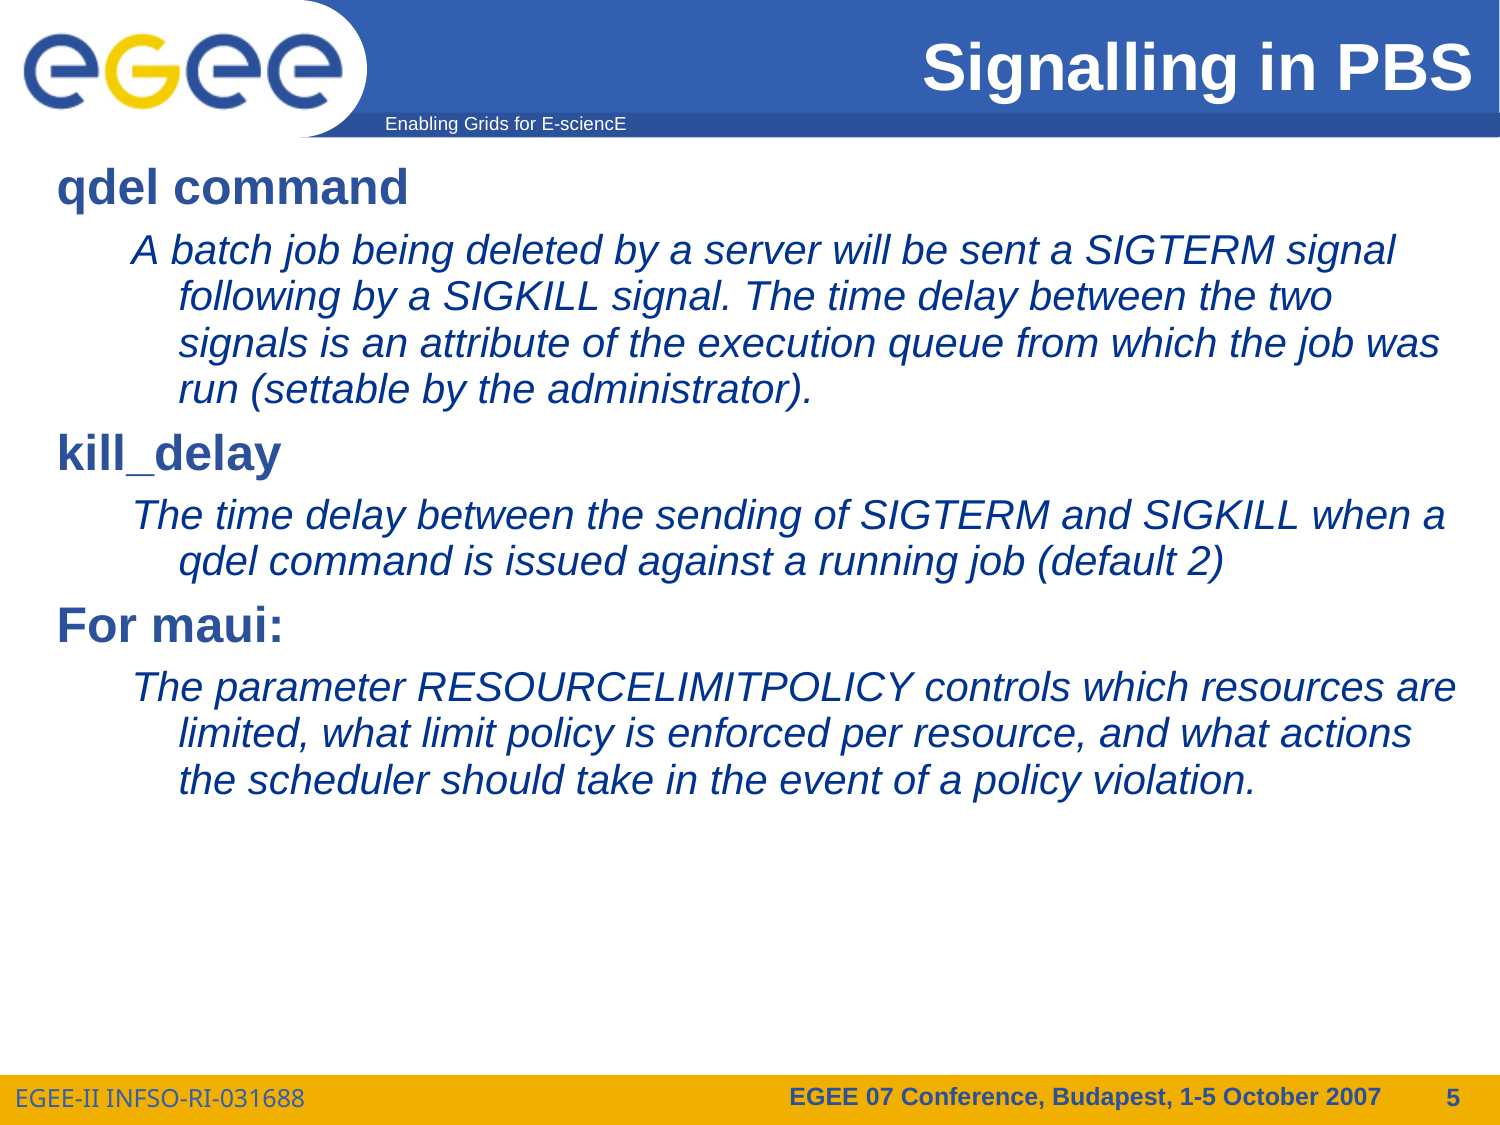

# Signalling in PBS
qdel command
A batch job being deleted by a server will be sent a SIGTERM signal following by a SIGKILL signal. The time delay between the two signals is an attribute of the execution queue from which the job was run (settable by the administrator).
kill_delay
The time delay between the sending of SIGTERM and SIGKILL when a qdel command is issued against a running job (default 2)
For maui:
The parameter RESOURCELIMITPOLICY controls which resources are limited, what limit policy is enforced per resource, and what actions the scheduler should take in the event of a policy violation.
EGEE 07 Conference, Budapest, 1-5 October 2007
5